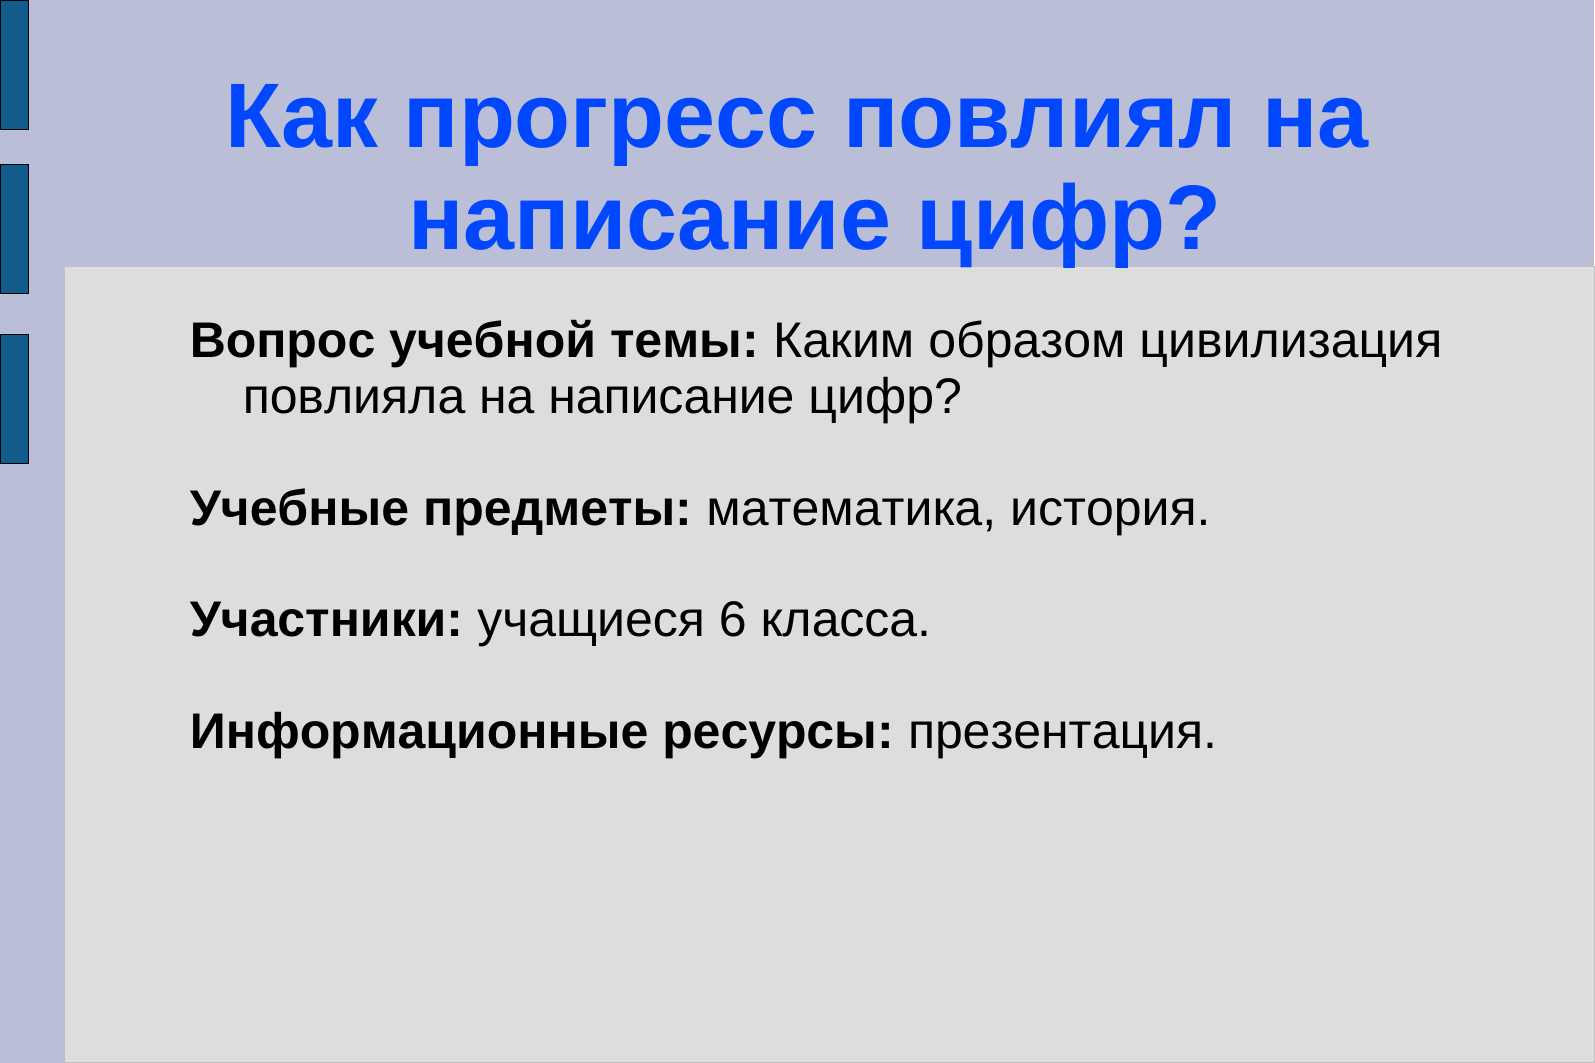

# Как прогресс повлиял на написание цифр?
Вопрос учебной темы: Каким образом цивилизация повлияла на написание цифр?
Учебные предметы: математика, история.
Участники: учащиеся 6 класса.
Информационные ресурсы: презентация.